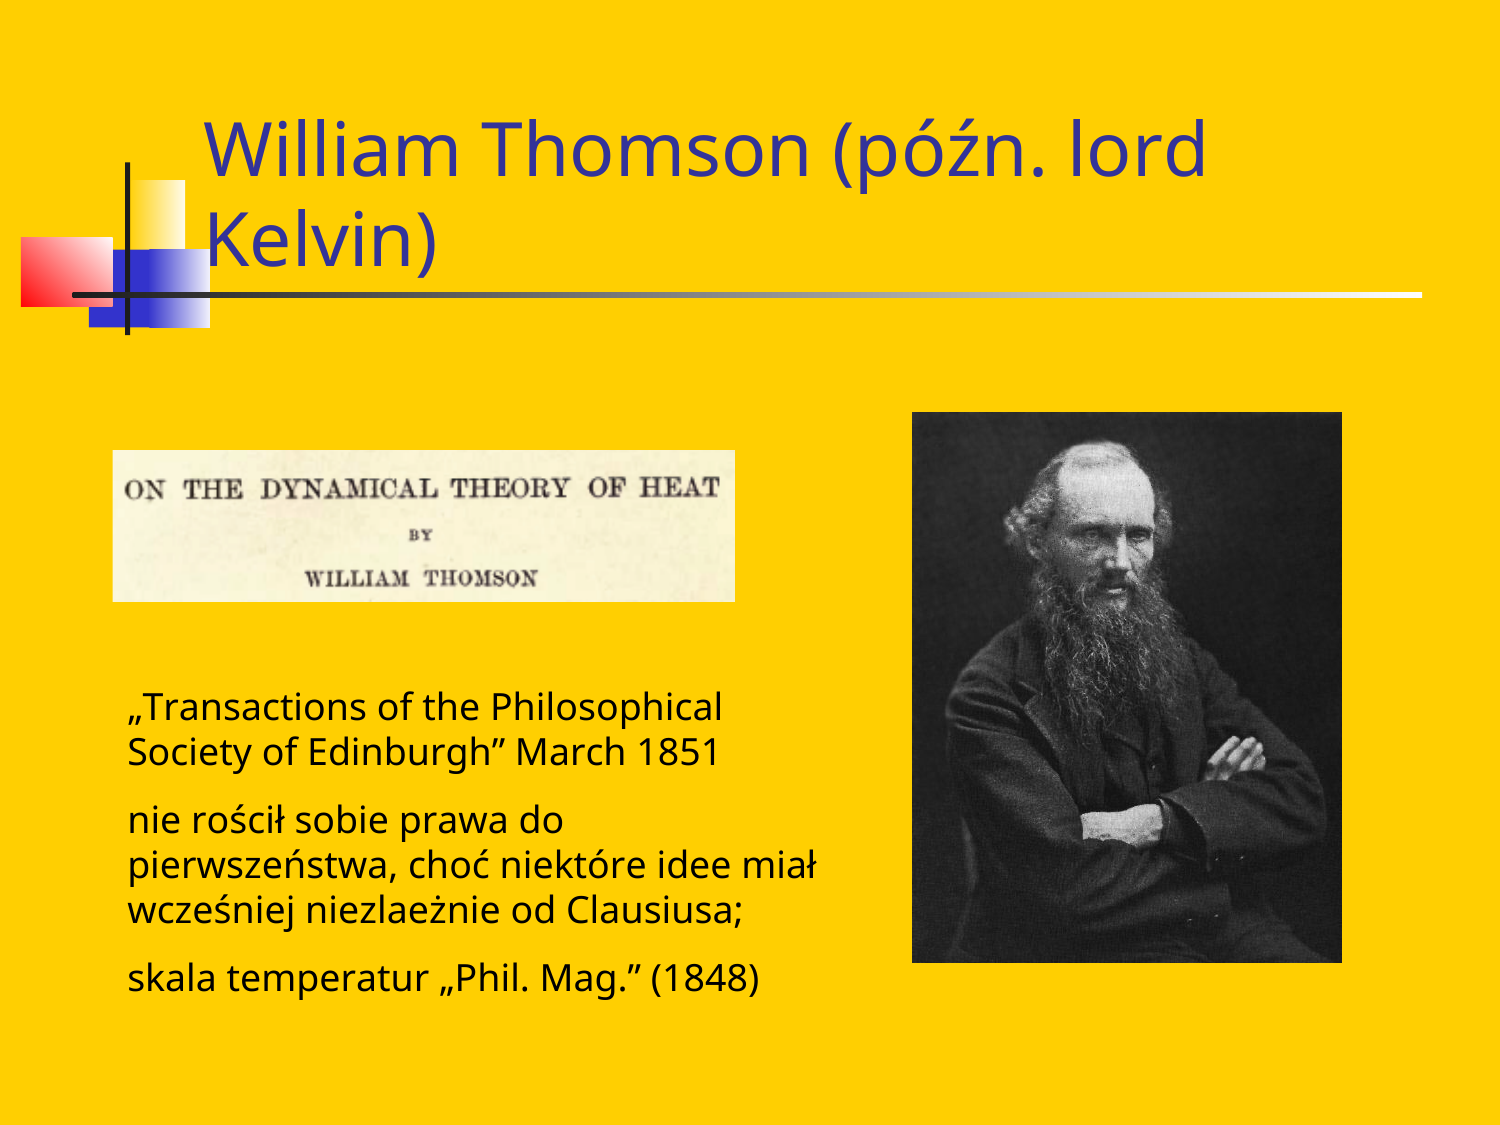

# William Thomson (późn. lord Kelvin)
„Transactions of the Philosophical Society of Edinburgh” March 1851
nie rościł sobie prawa do pierwszeństwa, choć niektóre idee miał wcześniej niezlaeżnie od Clausiusa;
skala temperatur „Phil. Mag.” (1848)